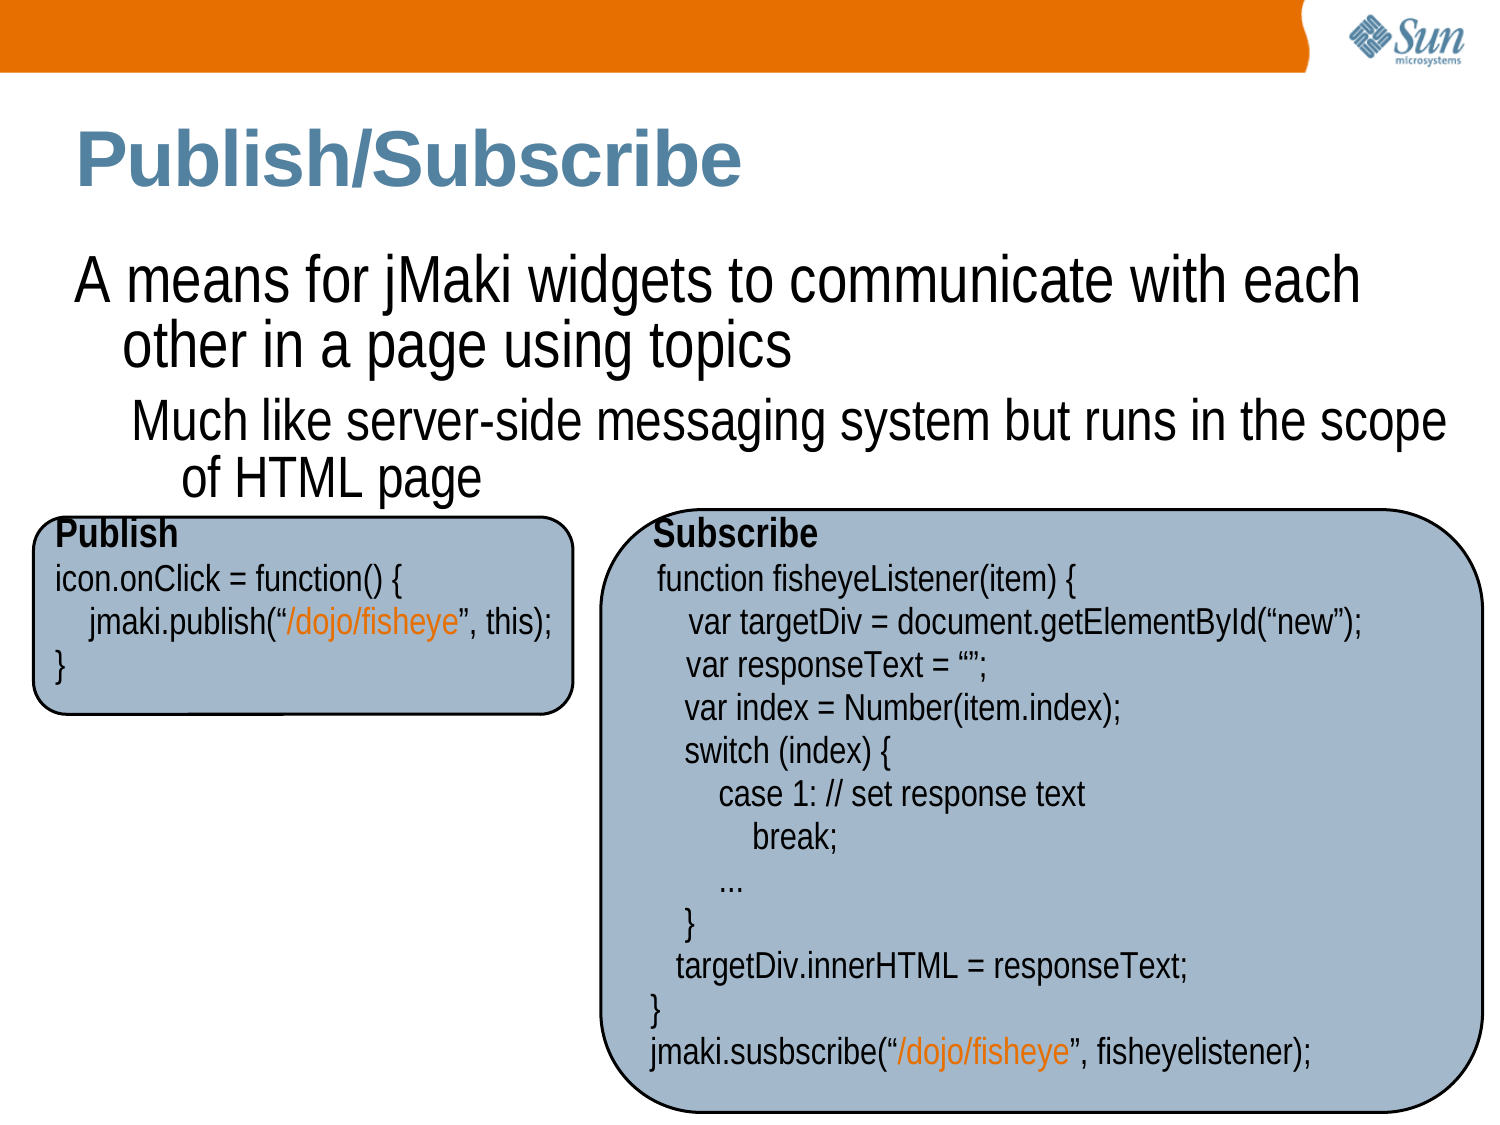

# Publish/Subscribe
A means for jMaki widgets to communicate with each other in a page using topics
Much like server-side messaging system but runs in the scope of HTML page
Publish Subscribe
icon.onClick = function() { function fisheyeListener(item) {
 jmaki.publish(“/dojo/fisheye”, this); var targetDiv = document.getElementById(“new”);
} var responseText = “”;
 var index = Number(item.index);
 switch (index) {
 case 1: // set response text
 break;
 ...
 }
 targetDiv.innerHTML = responseText;
 }
 jmaki.susbscribe(“/dojo/fisheye”, fisheyelistener);